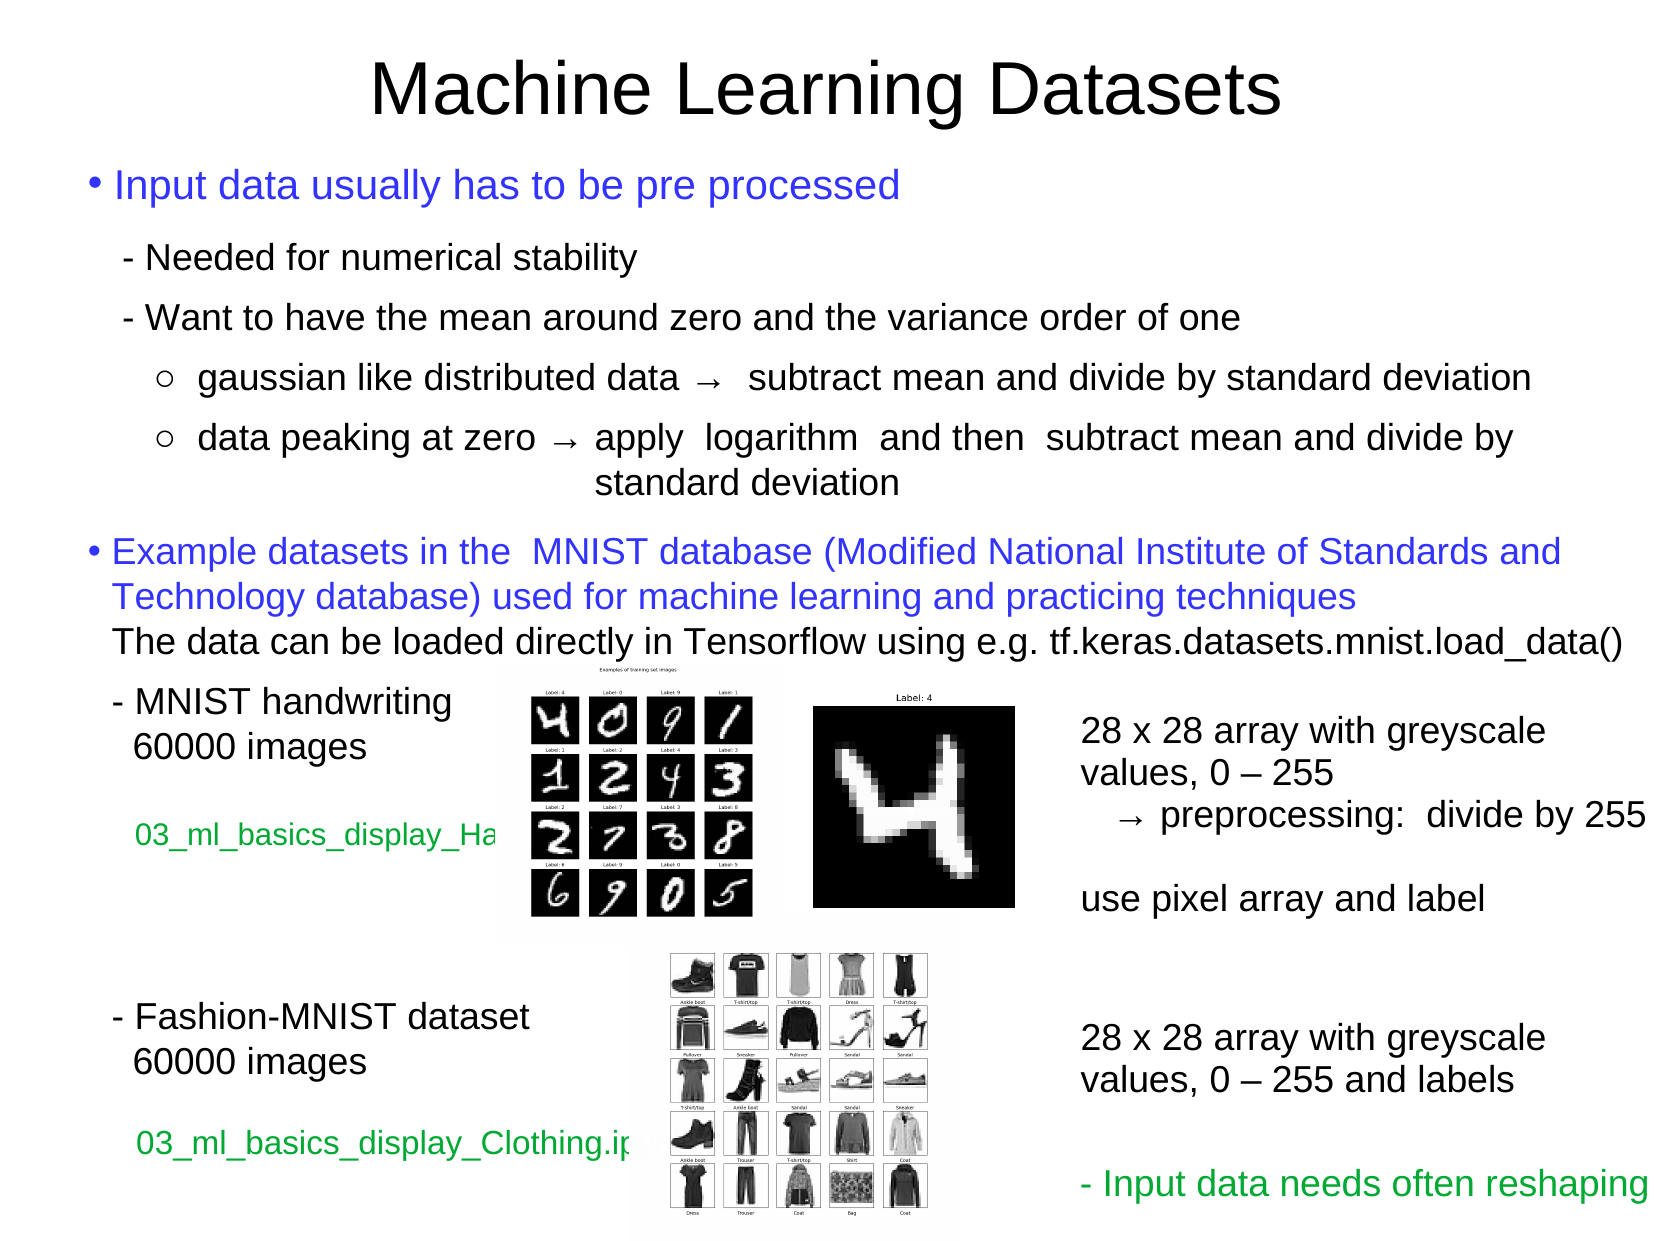

# Machine Learning Datasets
 Input data usually has to be pre processed
 - Needed for numerical stability
 - Want to have the mean around zero and the variance order of one
 ○ gaussian like distributed data → subtract mean and divide by standard deviation
 ○ data peaking at zero → apply logarithm and then subtract mean and divide by
 standard deviation
 Example datasets in the MNIST database (Modified National Institute of Standards and
 Technology database) used for machine learning and practicing techniques
 The data can be loaded directly in Tensorflow using e.g. tf.keras.datasets.mnist.load_data()
 - MNIST handwriting
 60000 images
 - Fashion-MNIST dataset
 60000 images
28 x 28 array with greyscale values, 0 – 255
 → preprocessing: divide by 255
use pixel array and label
03_ml_basics_display_HandWrt.ipynb
28 x 28 array with greyscale values, 0 – 255 and labels
03_ml_basics_display_Clothing.ipynb
- Input data needs often reshaping